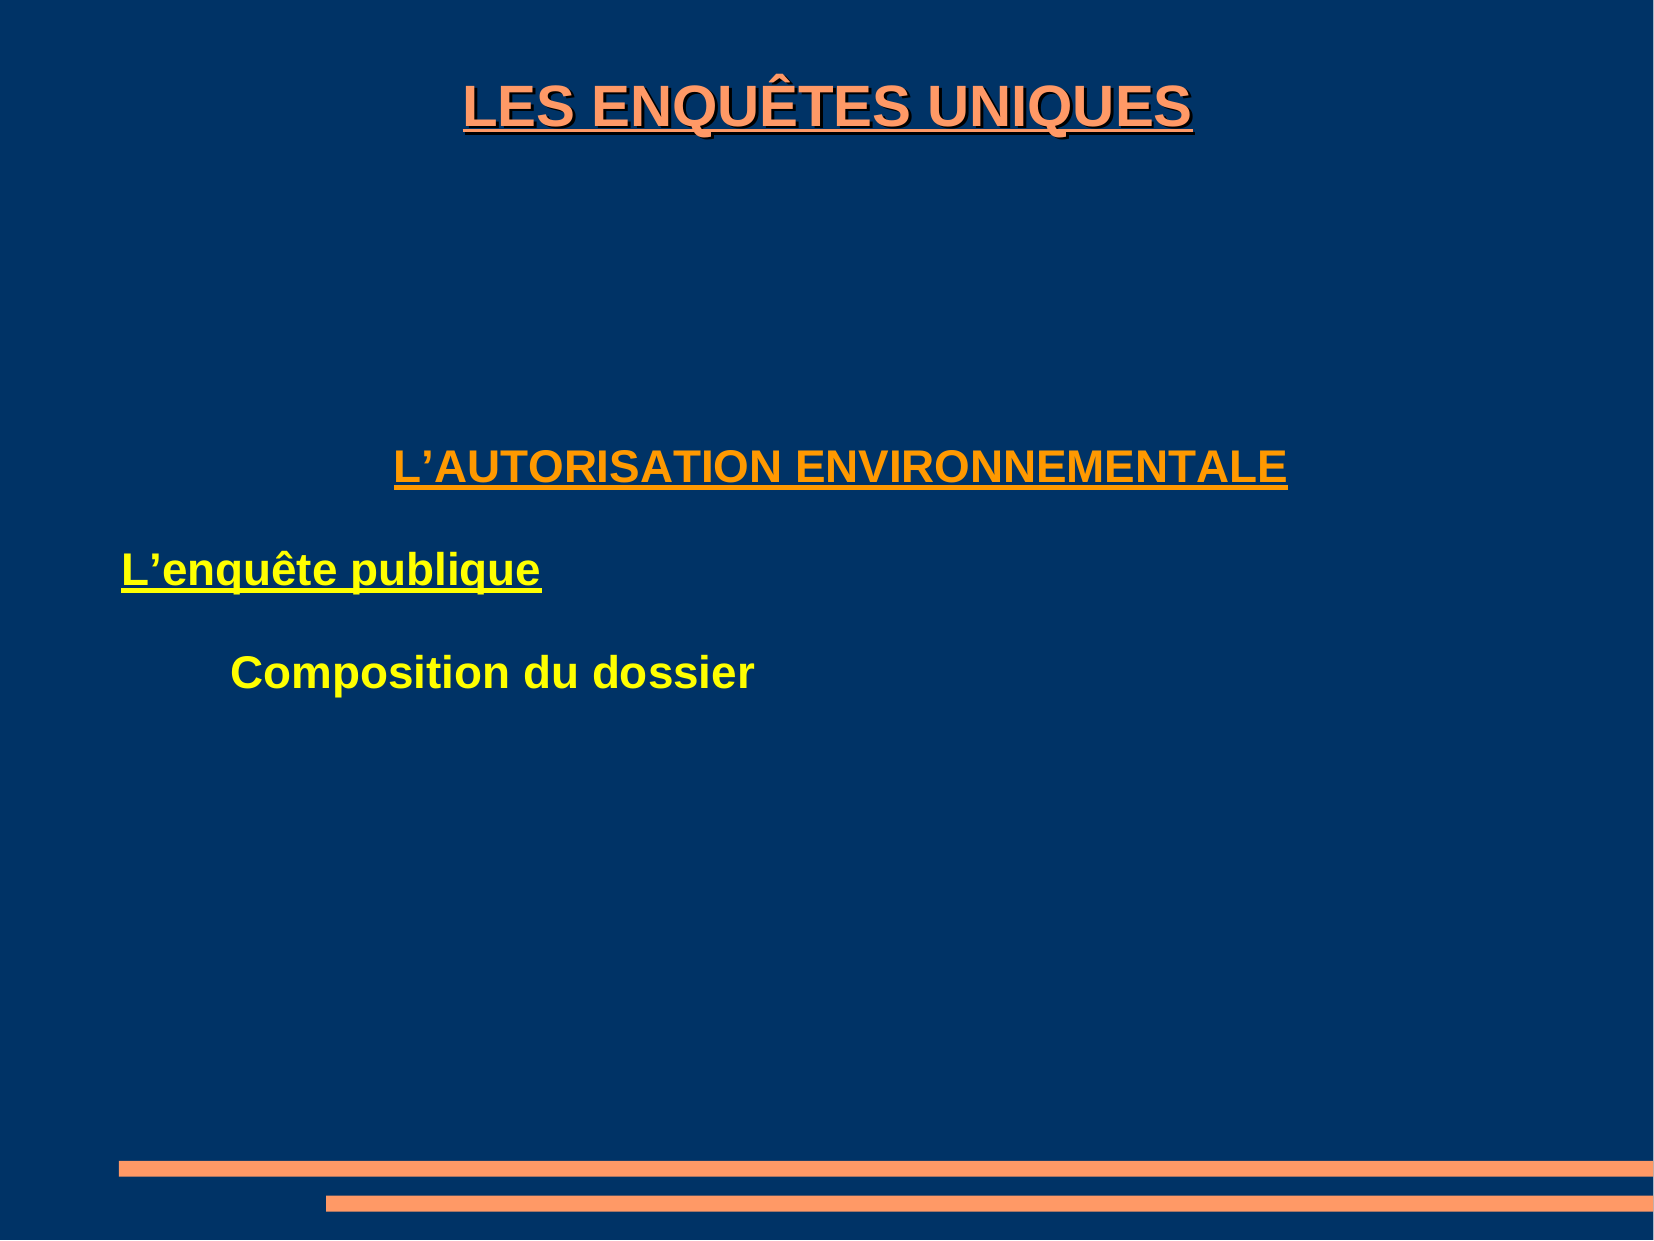

# LES ENQUÊTES UNIQUES
L’AUTORISATION ENVIRONNEMENTALE
L’enquête publique
	Composition du dossier